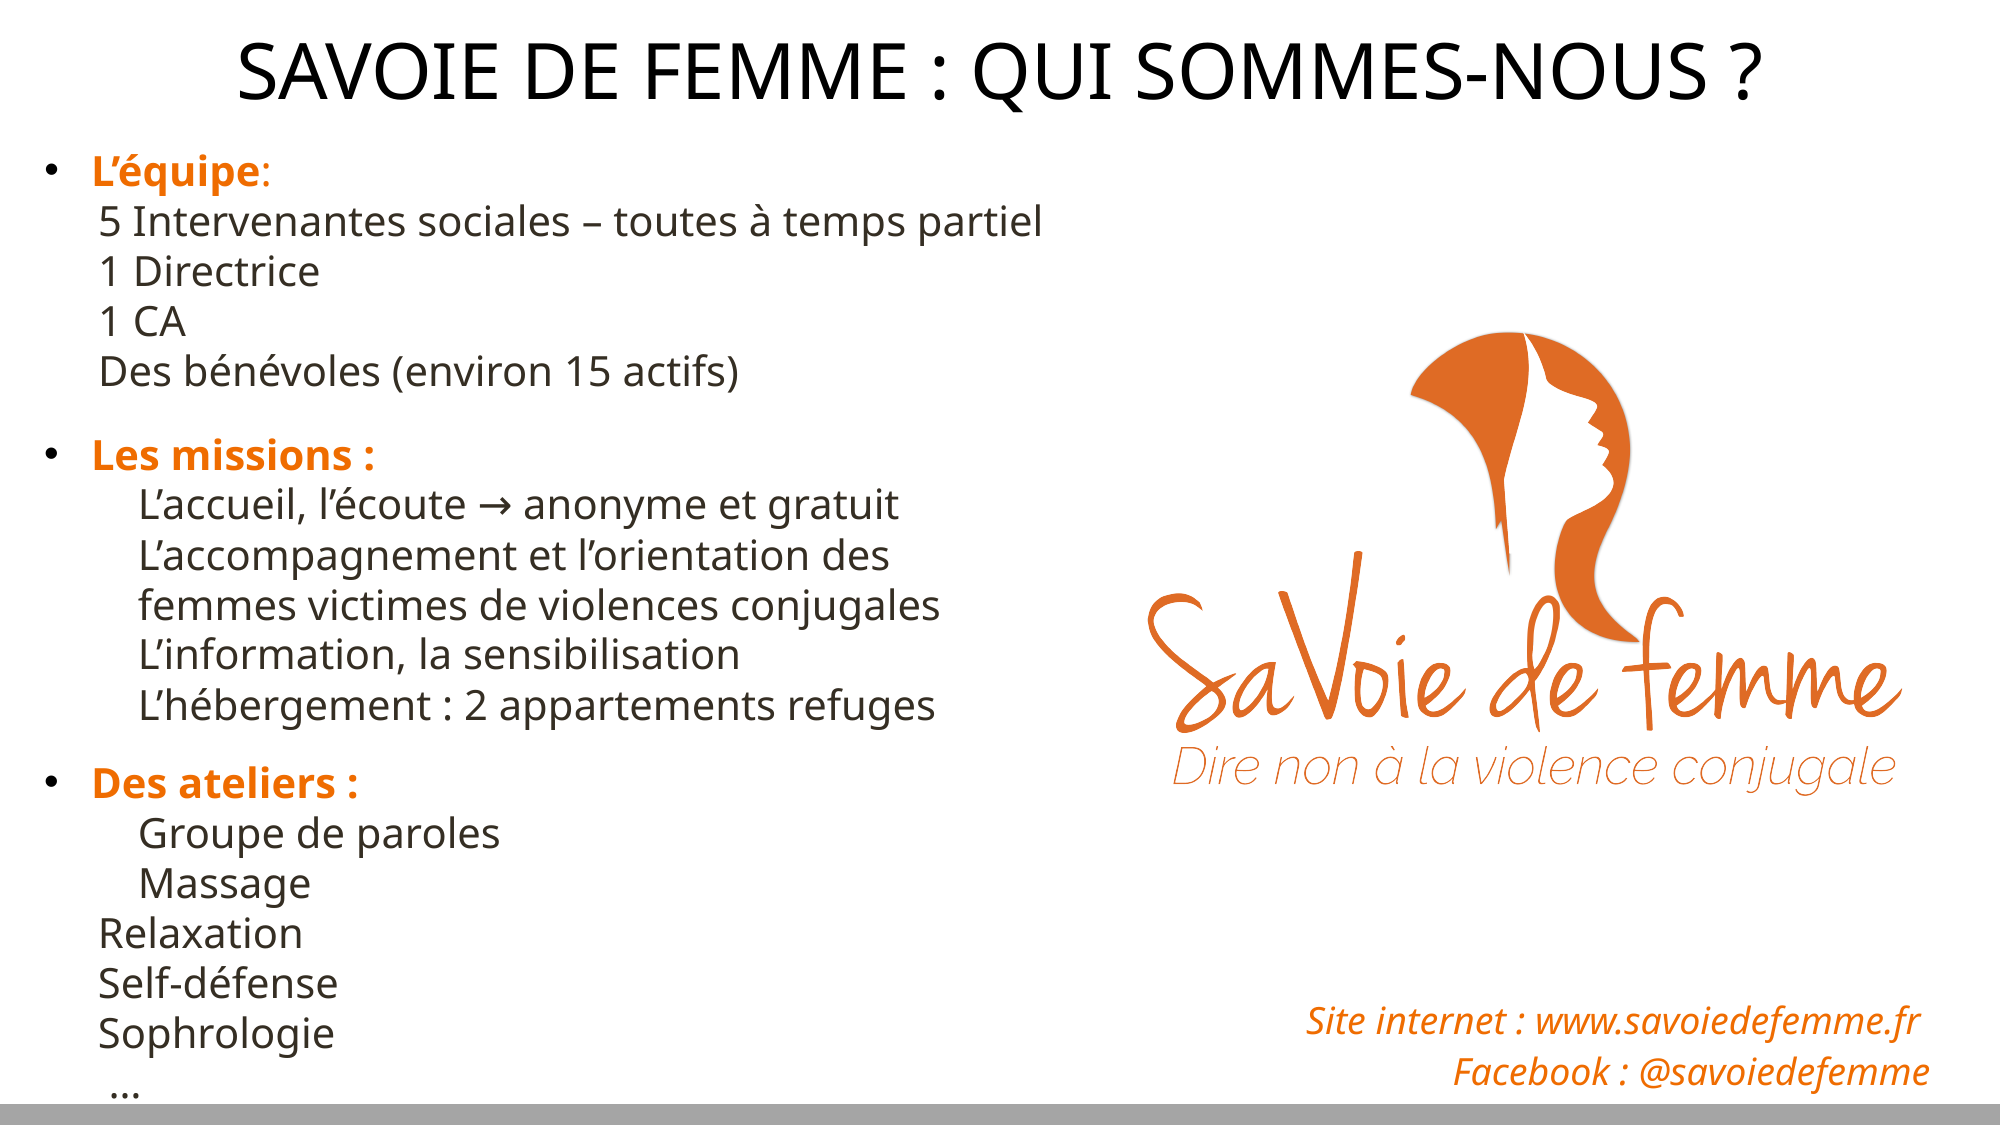

# SAVOIE DE FEMME : QUI SOMMES-NOUS ?
L’équipe:
 5 Intervenantes sociales – toutes à temps partiel
 1 Directrice
 1 CA
 Des bénévoles (environ 15 actifs)
Les missions :
L’accueil, l’écoute → anonyme et gratuit
L’accompagnement et l’orientation des femmes victimes de violences conjugales
L’information, la sensibilisation
L’hébergement : 2 appartements refuges
Des ateliers :
Groupe de paroles
Massage
 Relaxation
 Self-défense
 Sophrologie
 …
Site internet : www.savoiedefemme.fr
Facebook : @savoiedefemme